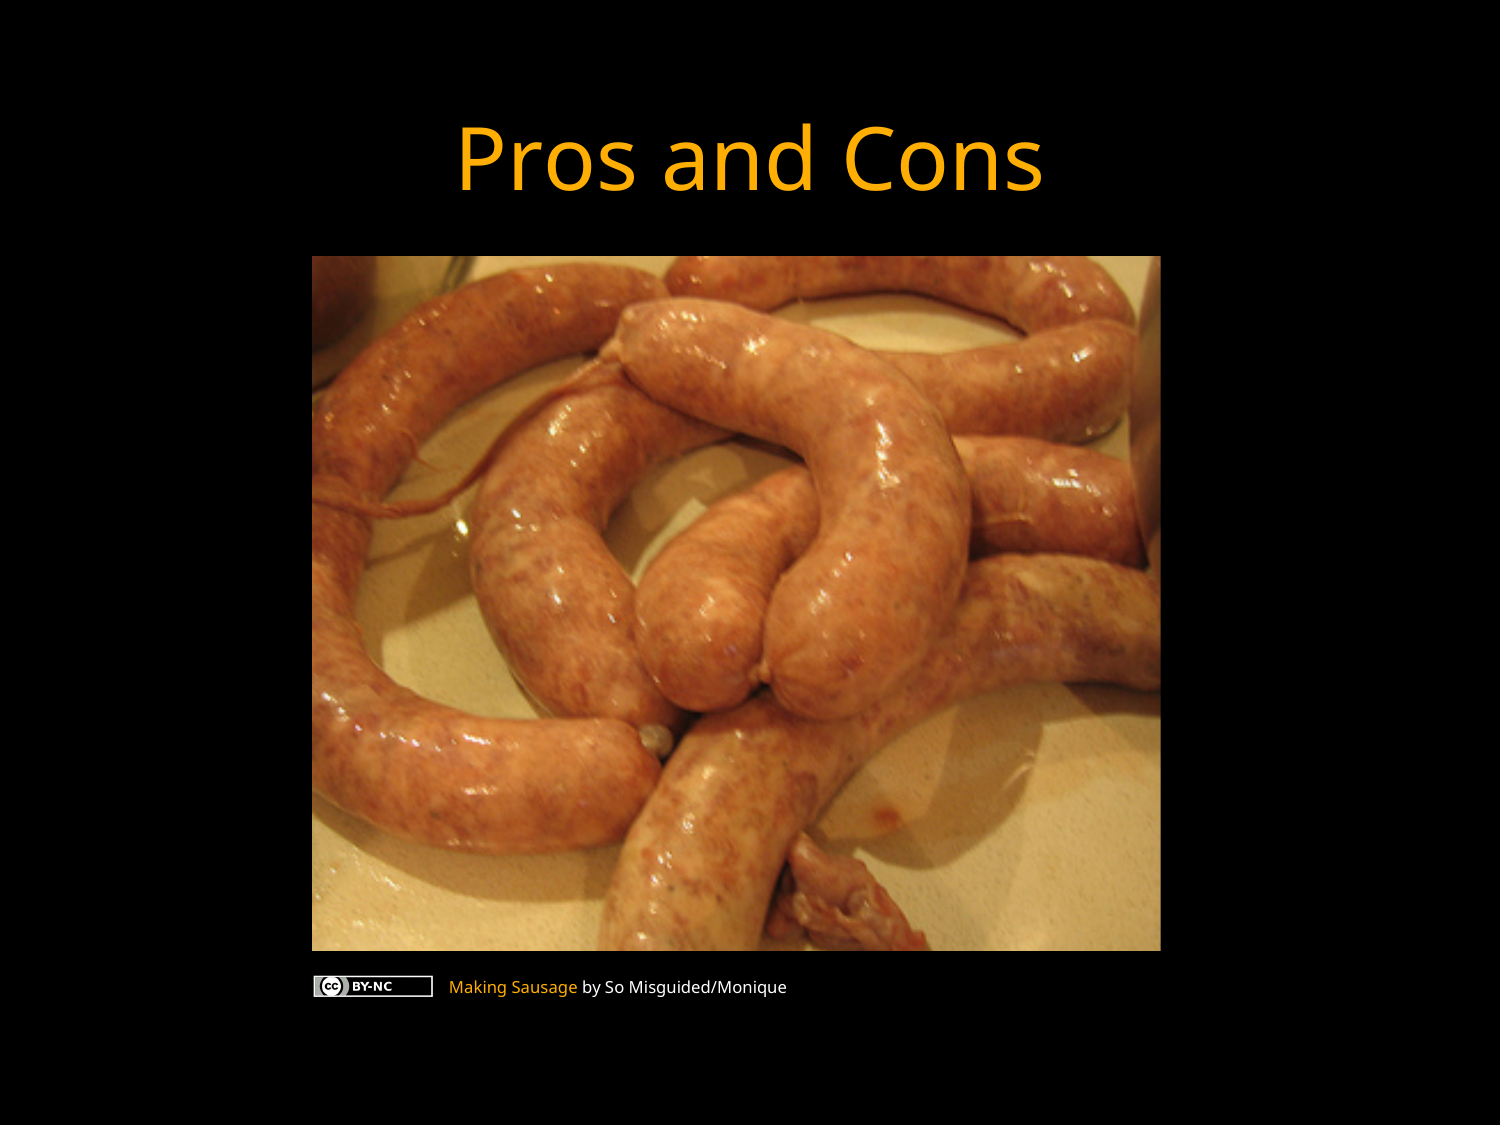

# Pros and Cons
Making Sausage by So Misguided/Monique